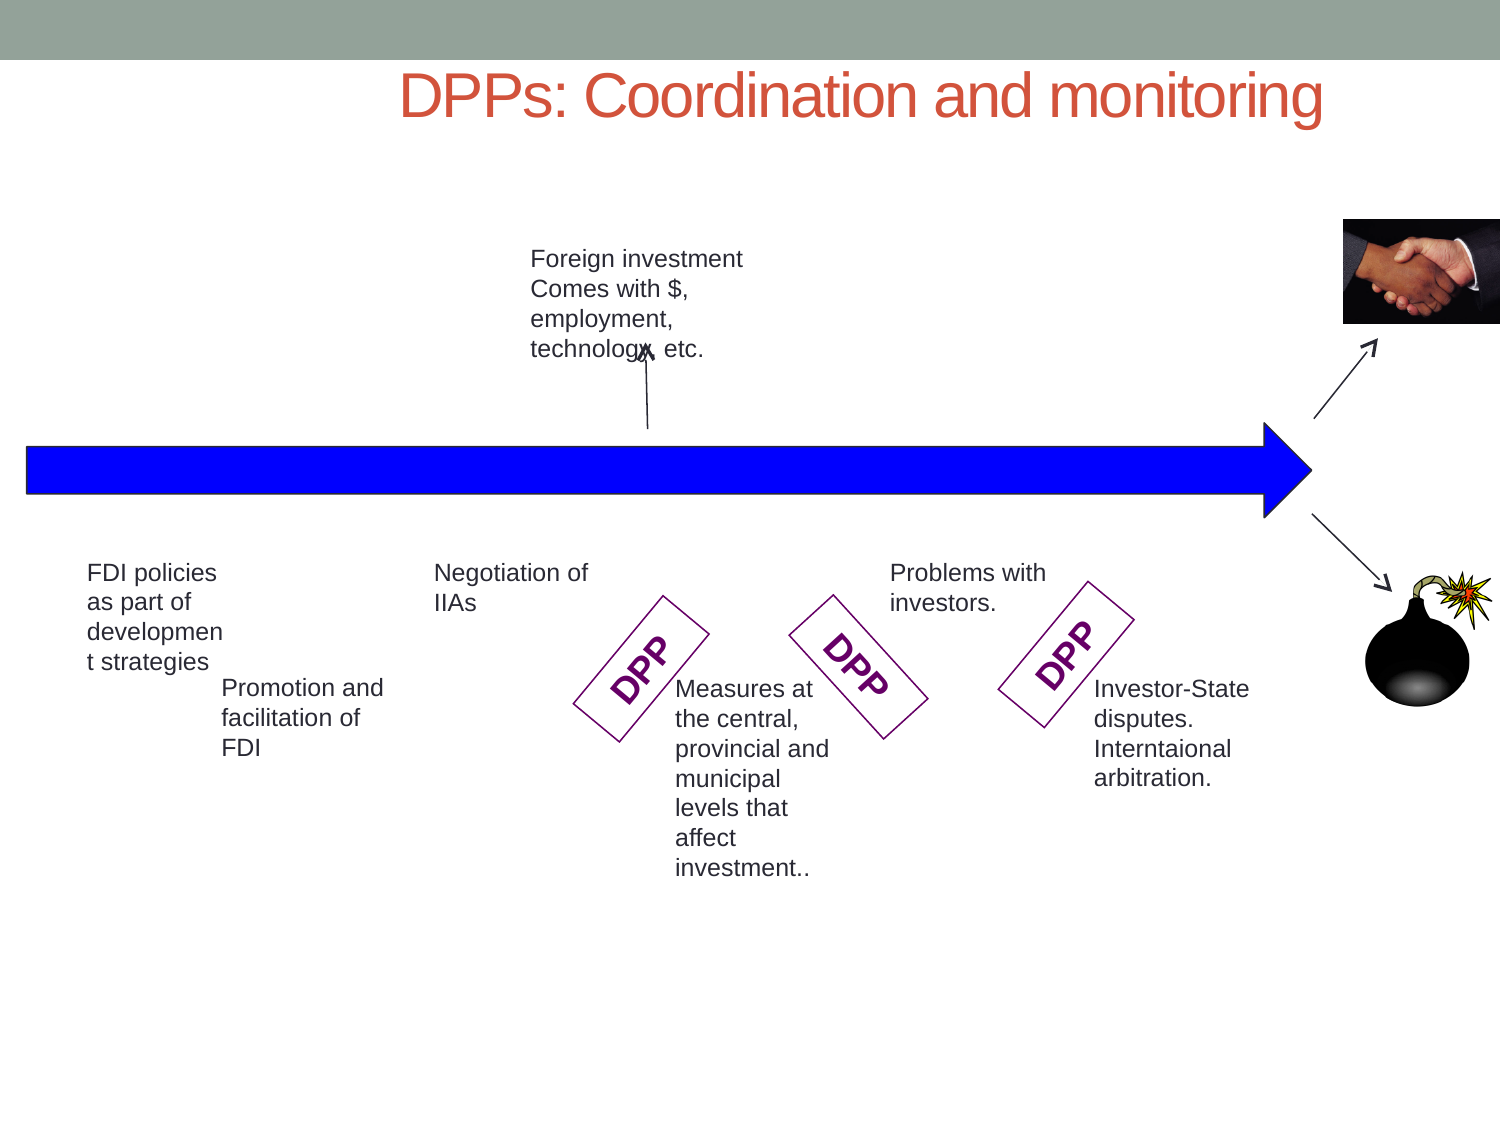

# DPPs: Coordination and monitoring
Foreign investment
Comes with $, employment, technology, etc.
FDI policies as part of development strategies
Negotiation of IIAs
Problems with investors.
DPP
DPP
DPP
Promotion and facilitation of FDI
Measures at the central, provincial and municipal levels that affect investment..
Investor-State disputes. Interntaional arbitration.